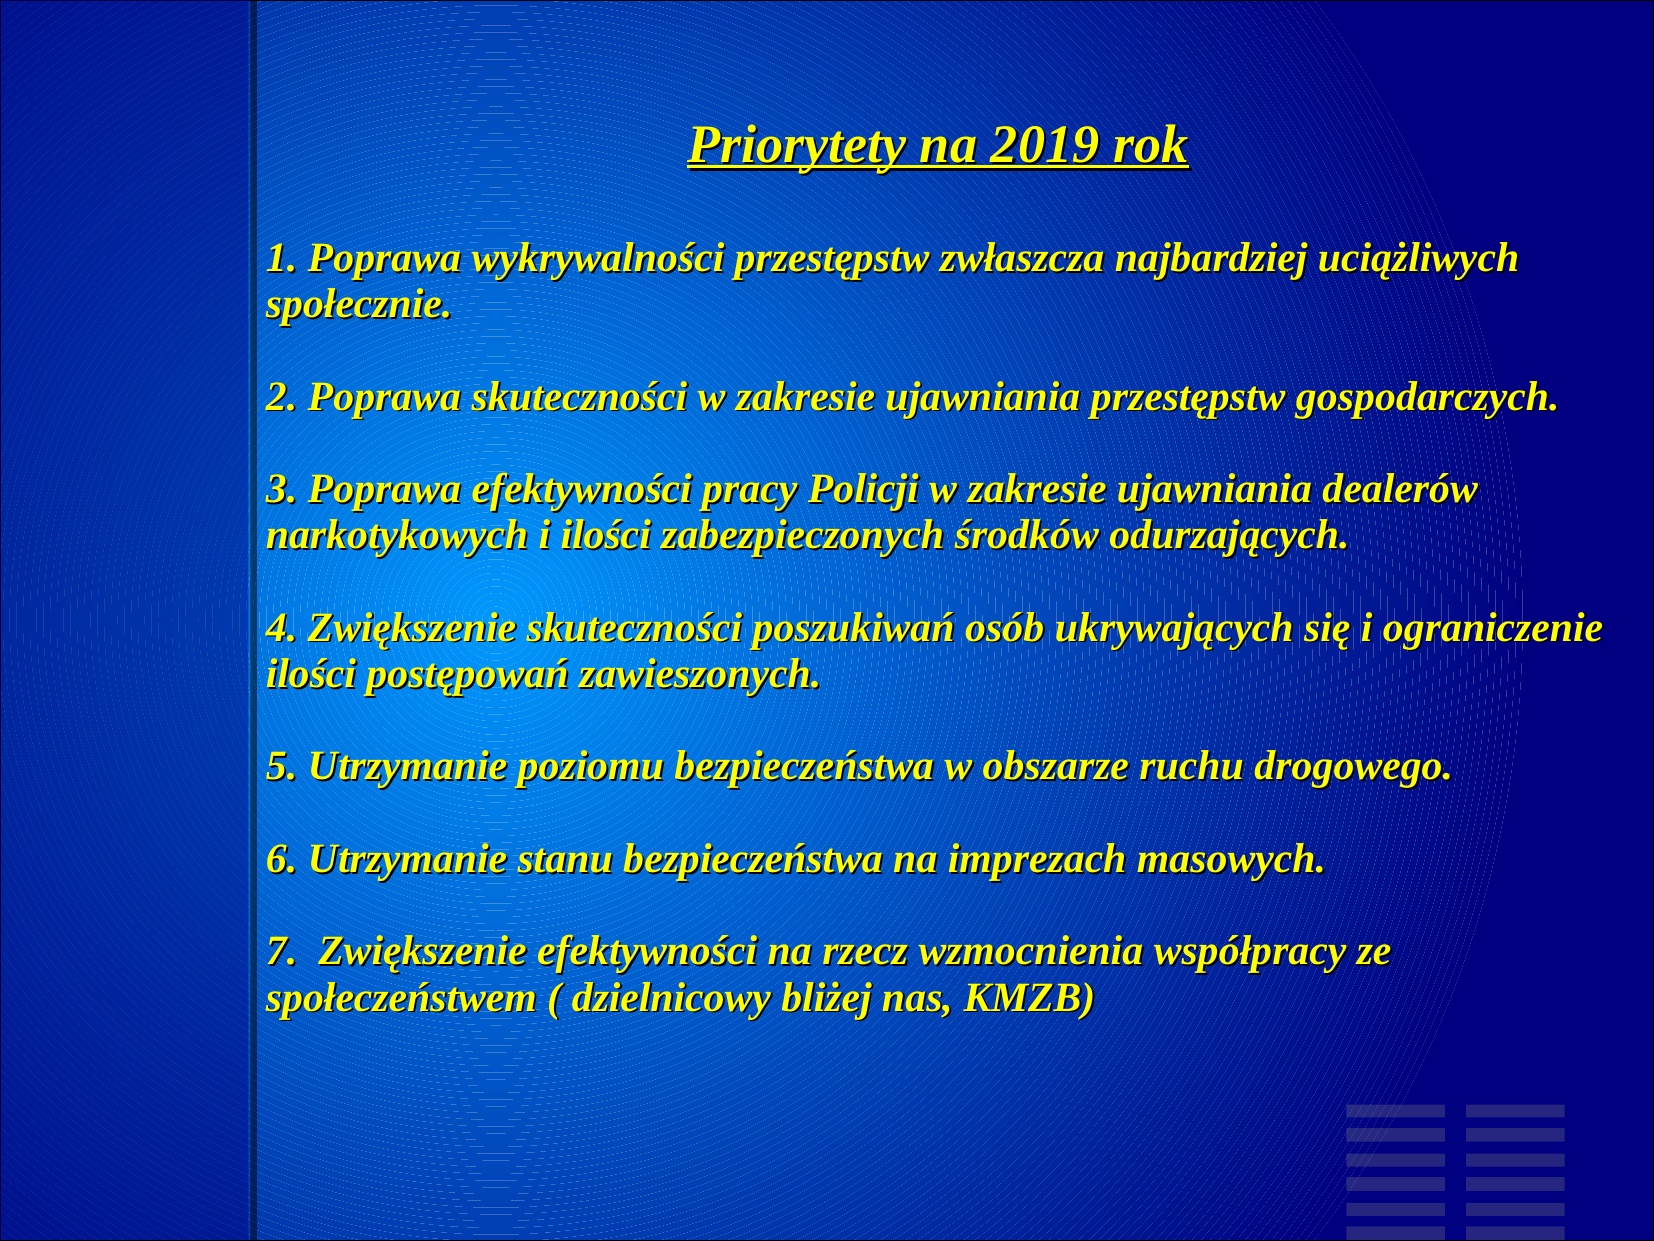

Priorytety na 2019 rok
1. Poprawa wykrywalności przestępstw zwłaszcza najbardziej uciążliwych społecznie.
2. Poprawa skuteczności w zakresie ujawniania przestępstw gospodarczych.
3. Poprawa efektywności pracy Policji w zakresie ujawniania dealerów narkotykowych i ilości zabezpieczonych środków odurzających.
4. Zwiększenie skuteczności poszukiwań osób ukrywających się i ograniczenie ilości postępowań zawieszonych.
5. Utrzymanie poziomu bezpieczeństwa w obszarze ruchu drogowego.
6. Utrzymanie stanu bezpieczeństwa na imprezach masowych.
7. Zwiększenie efektywności na rzecz wzmocnienia współpracy ze społeczeństwem ( dzielnicowy bliżej nas, KMZB)